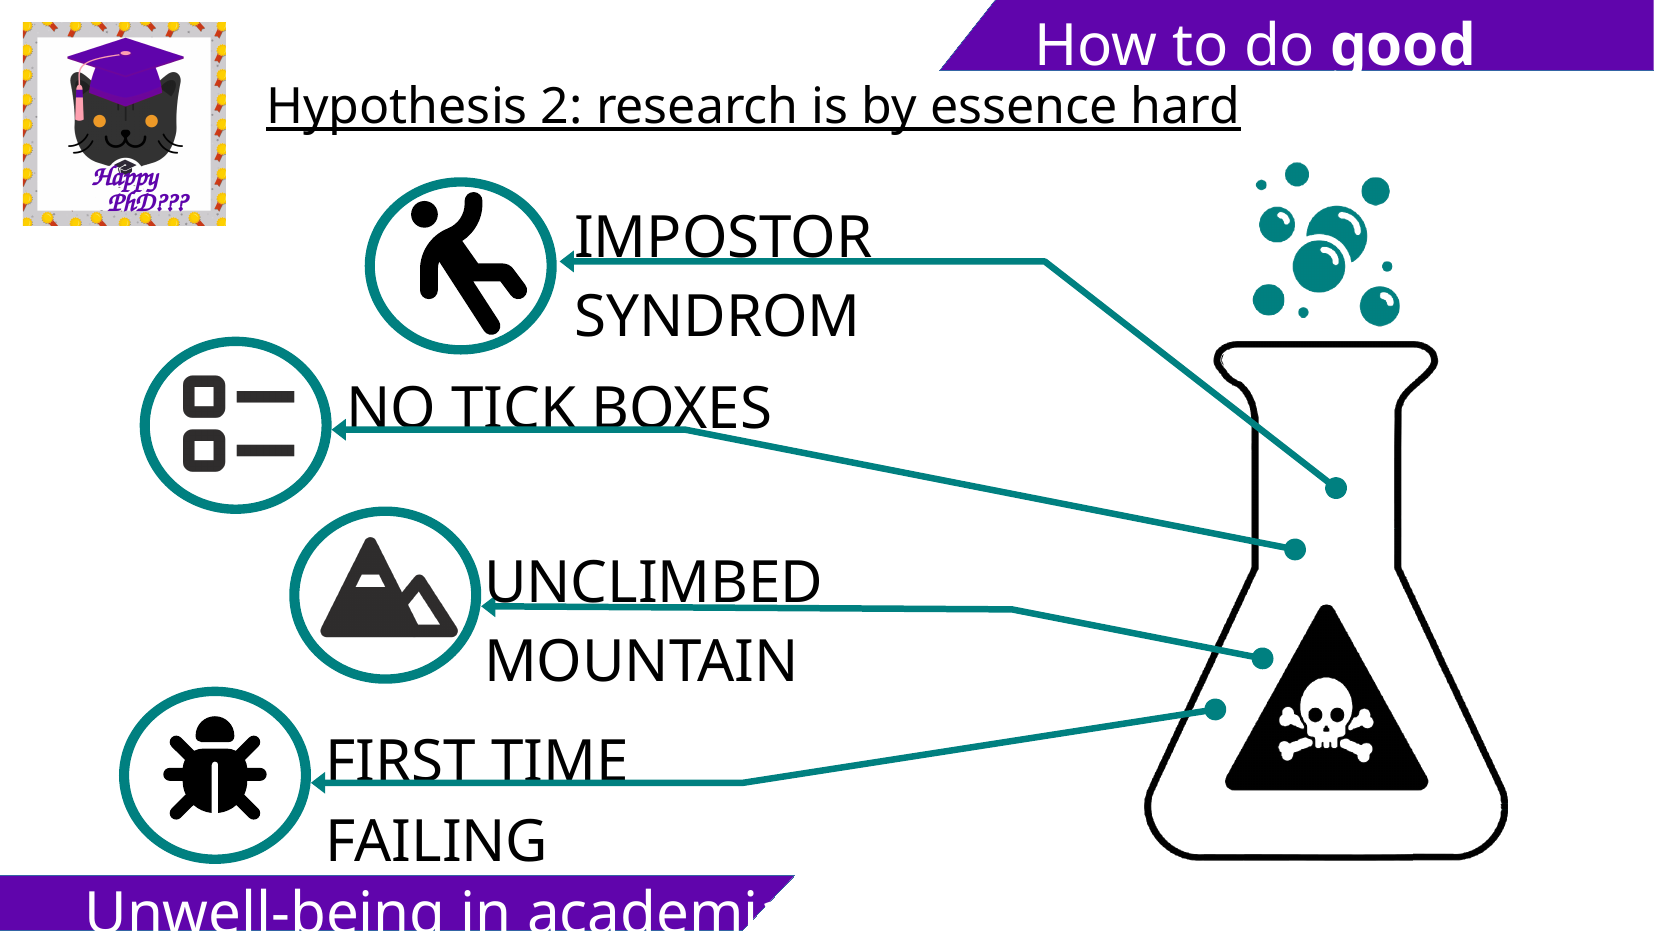

Hypothesis 2: research is by essence hard
IMPOSTOR SYNDROM
NO TICK BOXES
UNCLIMBED MOUNTAIN
FIRST TIME FAILING
Unwell-being in academia ?